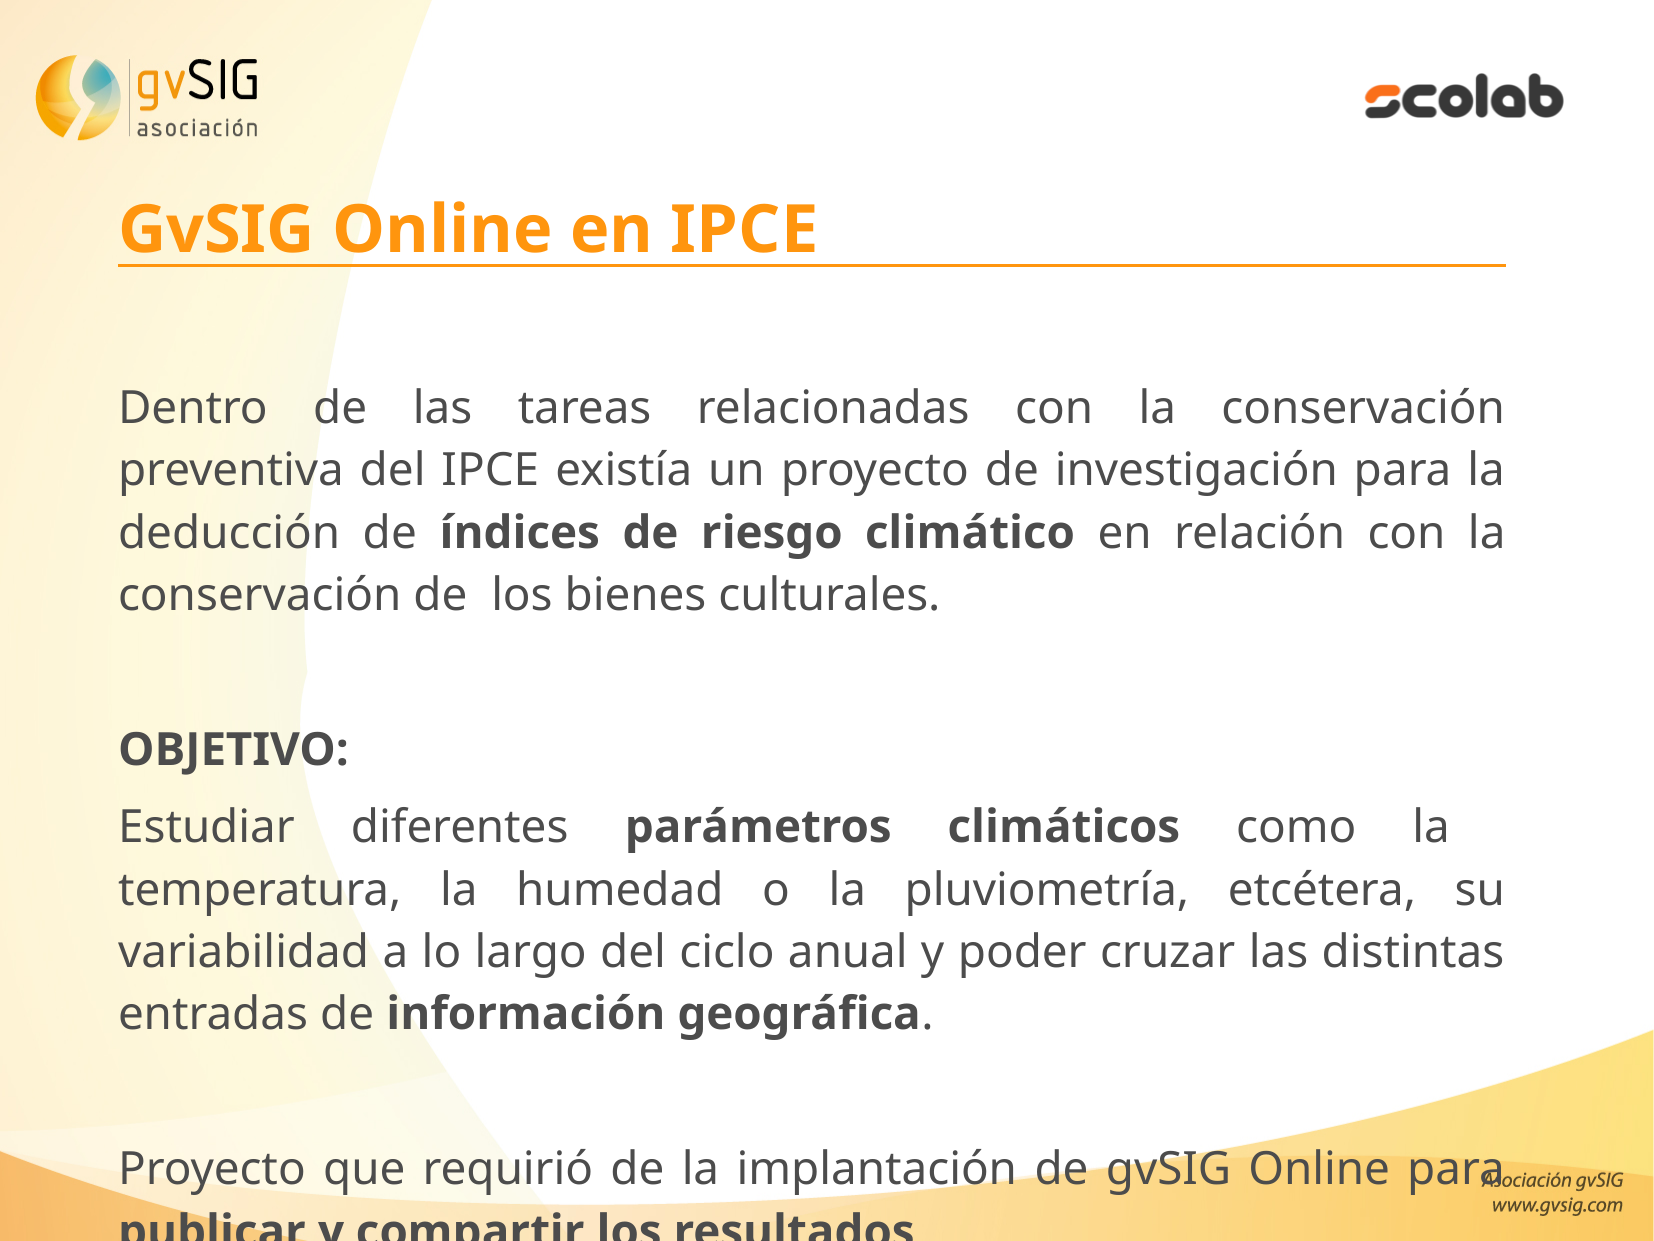

# GvSIG Online en IPCE
Dentro de las tareas relacionadas con la conservación preventiva del IPCE existía un proyecto de investigación para la deducción de índices de riesgo climático en relación con la conservación de los bienes culturales.
OBJETIVO:
Estudiar diferentes parámetros climáticos como la temperatura, la humedad o la pluviometría, etcétera, su variabilidad a lo largo del ciclo anual y poder cruzar las distintas entradas de información geográfica.
Proyecto que requirió de la implantación de gvSIG Online para publicar y compartir los resultados.